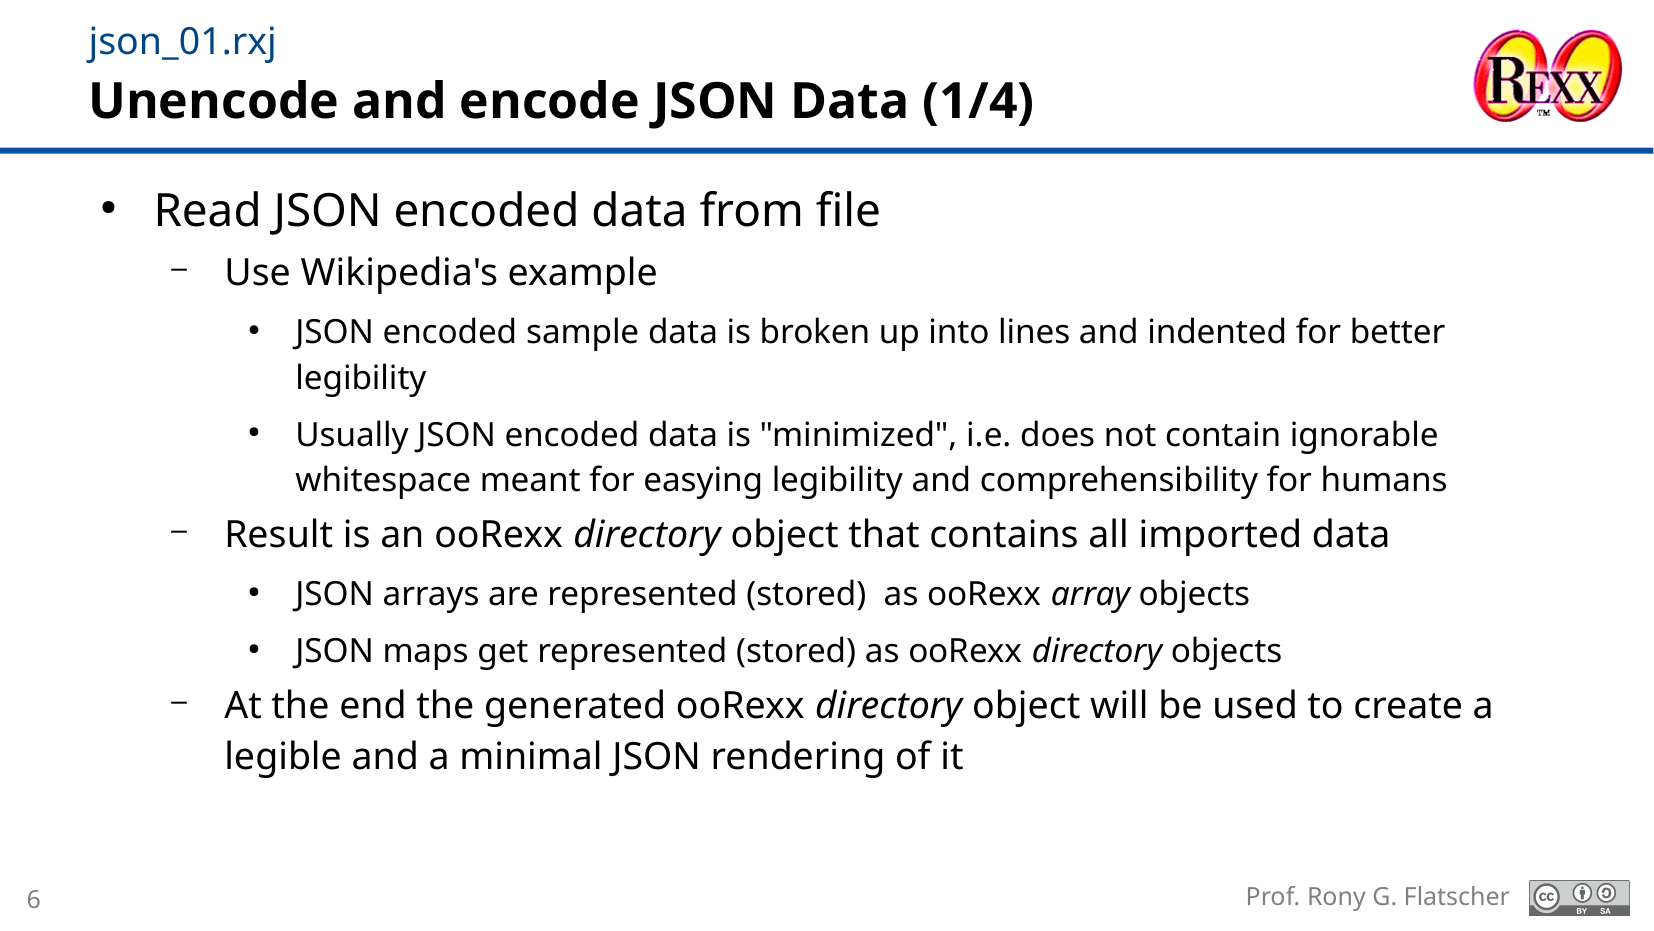

# json_01.rxj Unencode and encode JSON Data (1/4)
Read JSON encoded data from file
Use Wikipedia's example
JSON encoded sample data is broken up into lines and indented for better legibility
Usually JSON encoded data is "minimized", i.e. does not contain ignorable whitespace meant for easying legibility and comprehensibility for humans
Result is an ooRexx directory object that contains all imported data
JSON arrays are represented (stored) as ooRexx array objects
JSON maps get represented (stored) as ooRexx directory objects
At the end the generated ooRexx directory object will be used to create a legible and a minimal JSON rendering of it